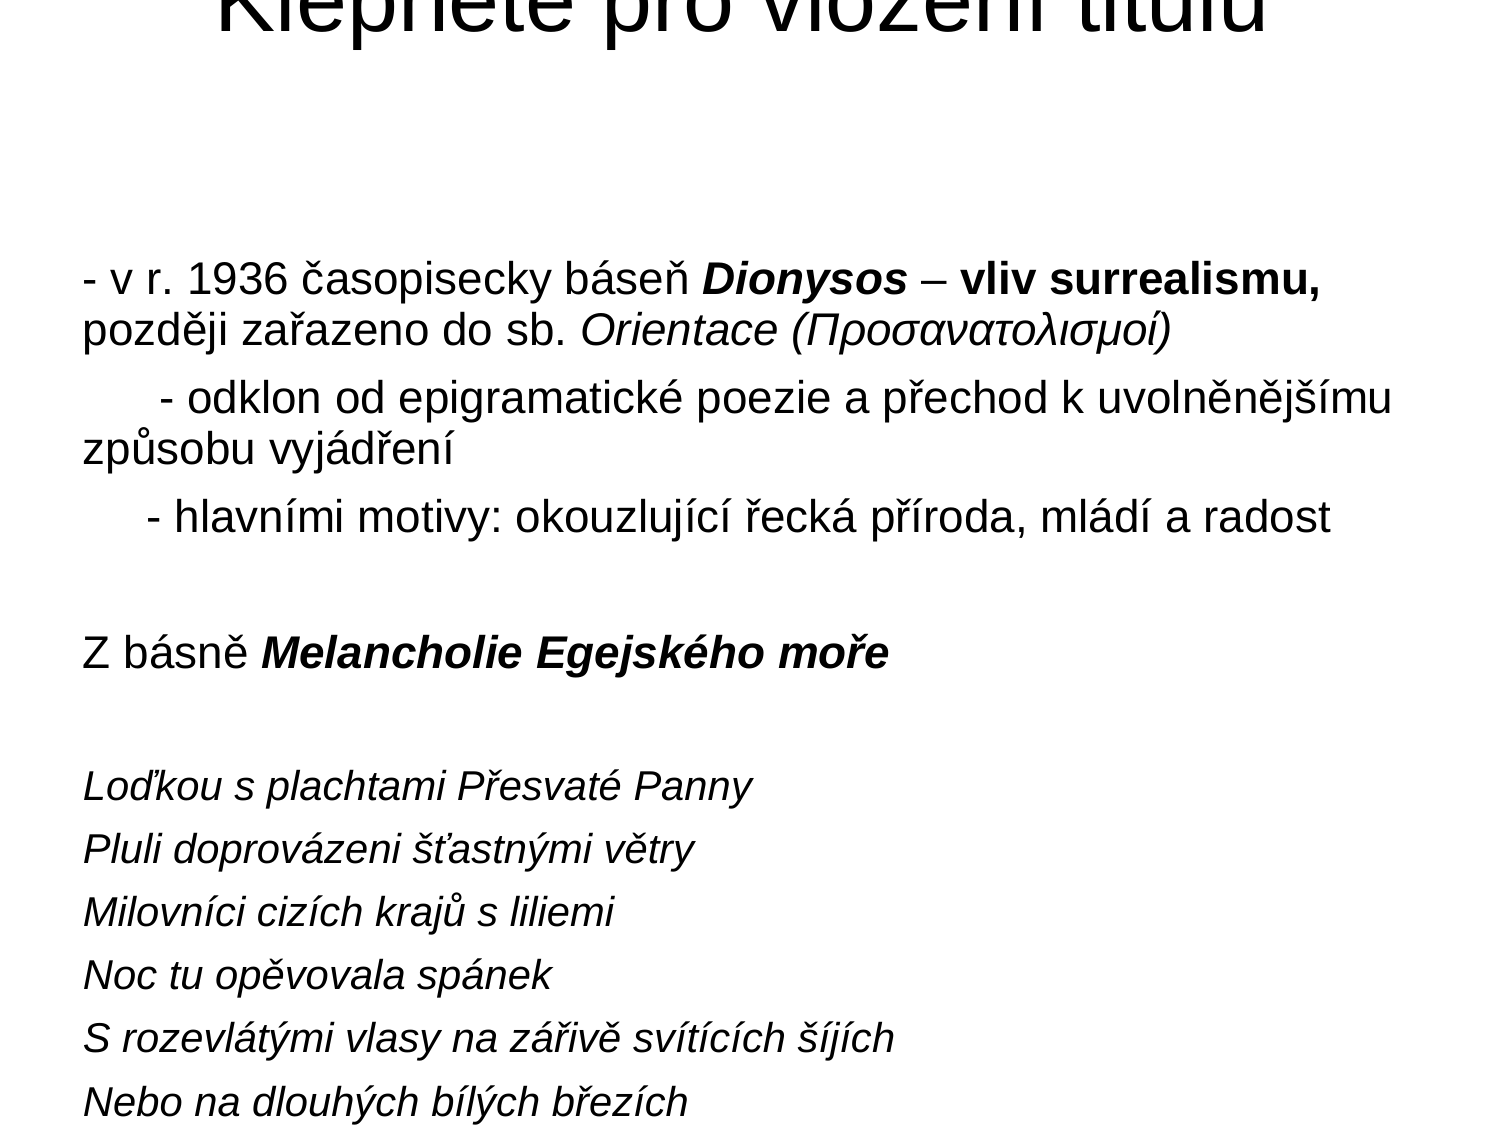

Klepněte pro vložení titulu
#
- v r. 1936 časopisecky báseň Dionysos – vliv surrealismu, později zařazeno do sb. Orientace (Προσανατολισμοί)
 - odklon od epigramatické poezie a přechod k uvolněnějšímu způsobu vyjádření
 - hlavními motivy: okouzlující řecká příroda, mládí a radost
Z básně Melancholie Egejského moře
Loďkou s plachtami Přesvaté Panny
Pluli doprovázeni šťastnými větry
Milovníci cizích krajů s liliemi
Noc tu opěvovala spánek
S rozevlátými vlasy na zářivě svítících šíjích
Nebo na dlouhých bílých březích